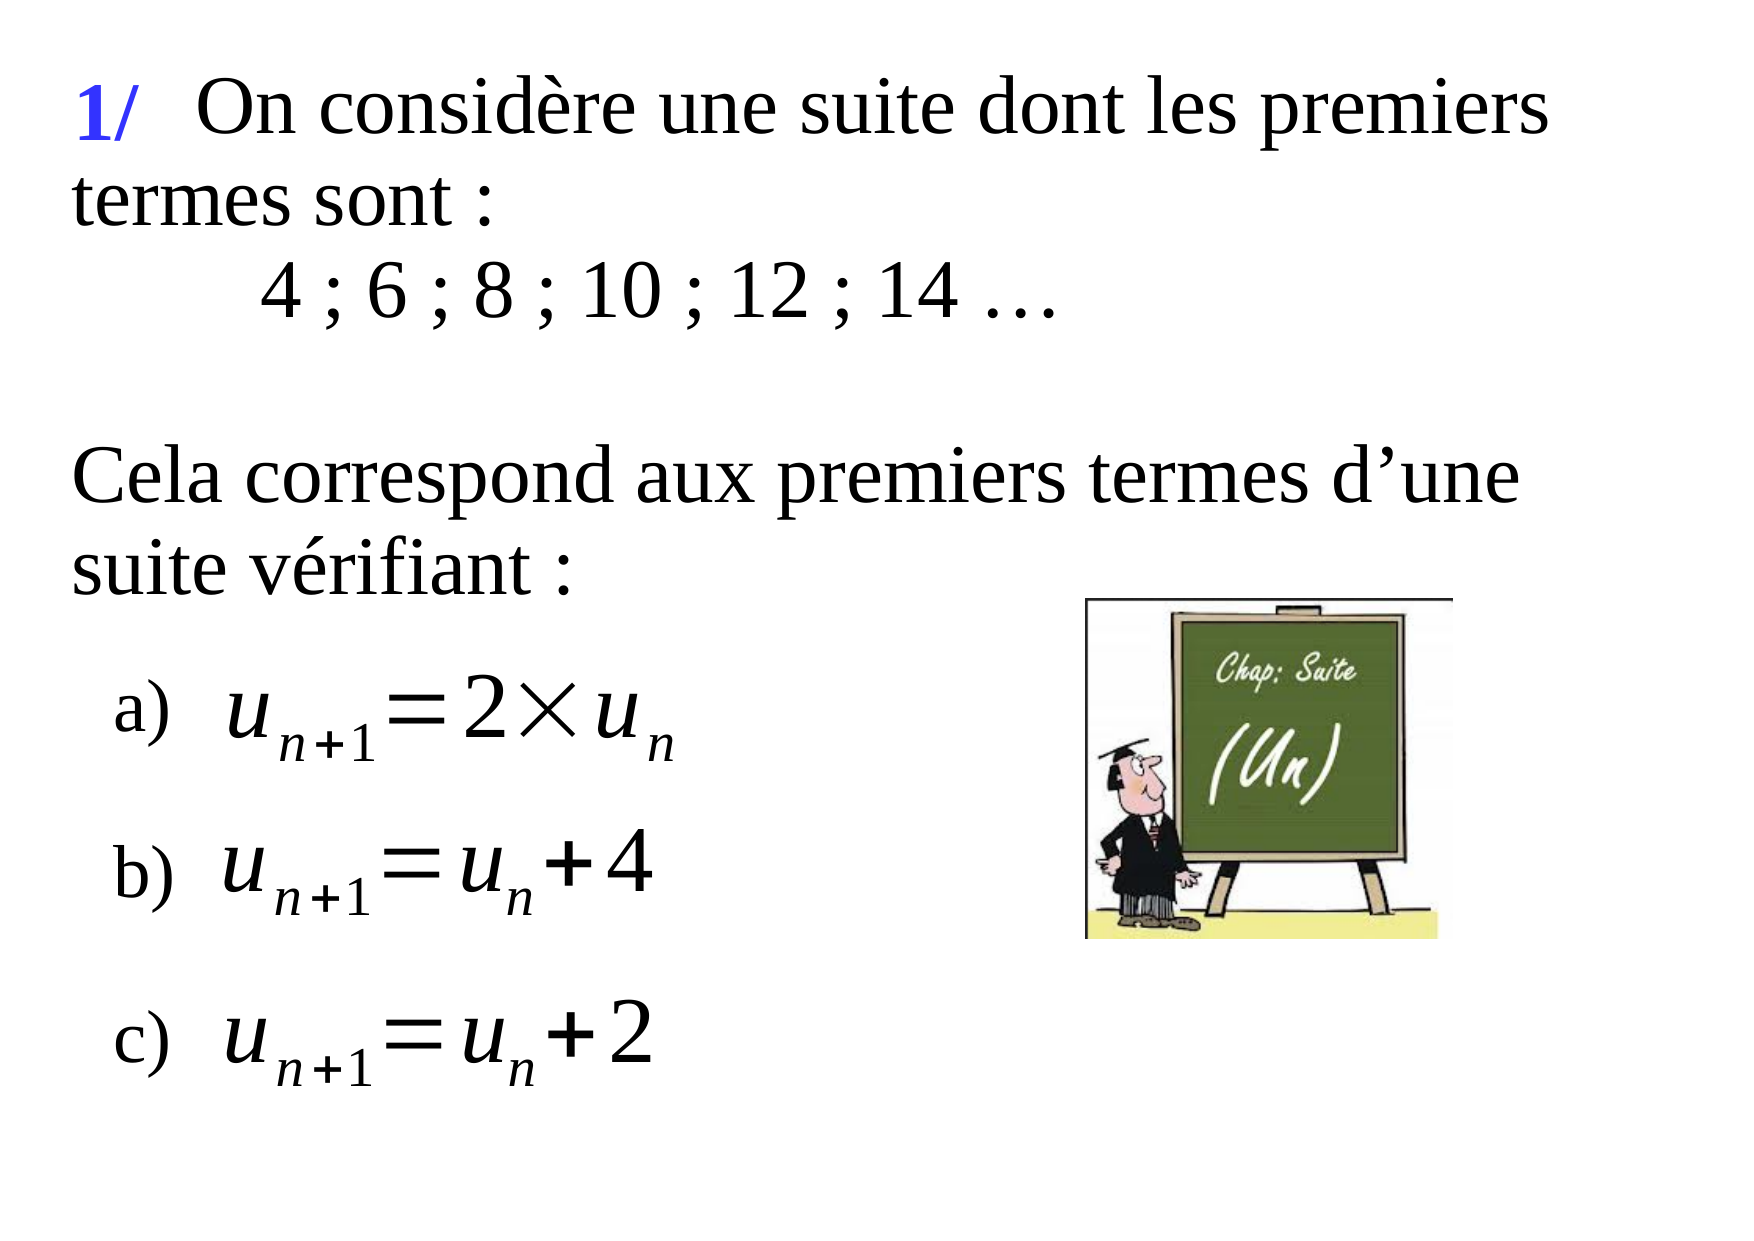

On considère une suite dont les premiers
termes sont :
		 4 ; 6 ; 8 ; 10 ; 12 ; 14 …
Cela correspond aux premiers termes d’une
suite vérifiant :
1/
a)
b)
c)